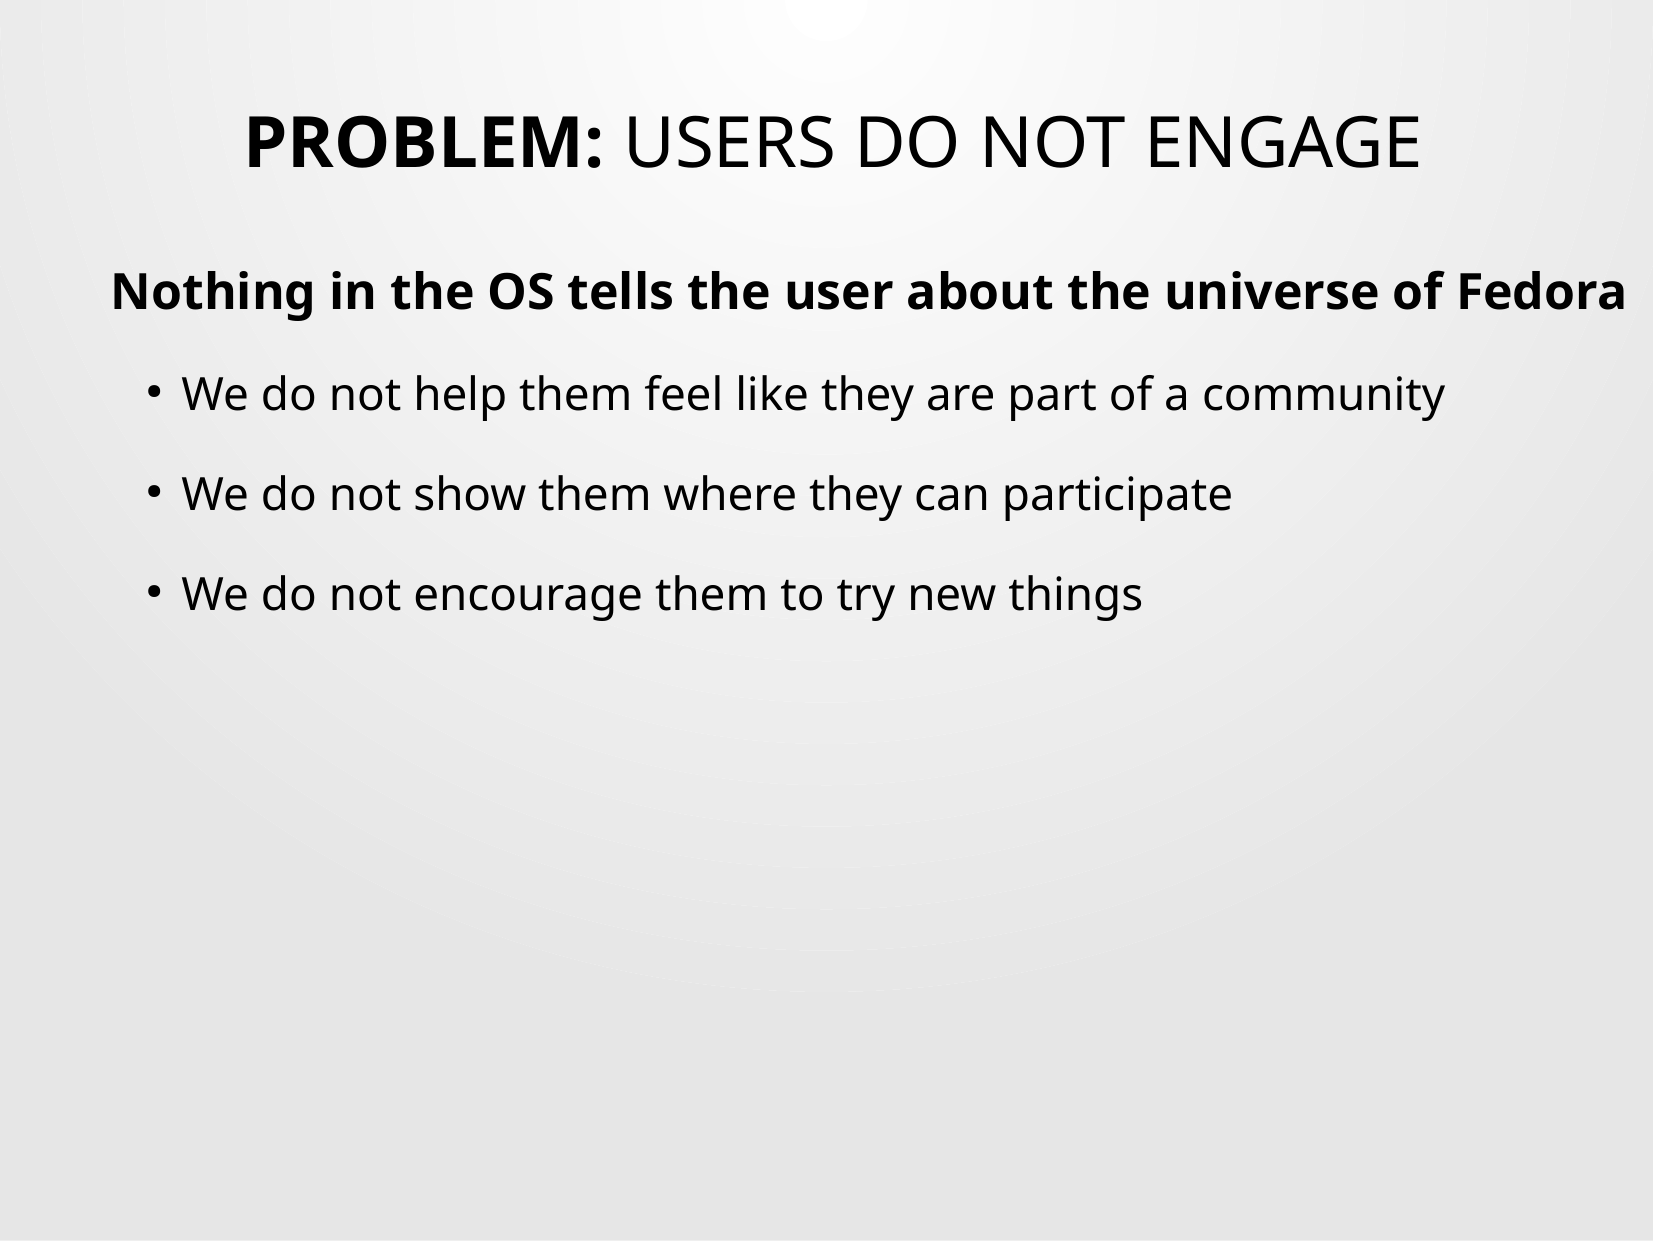

PROBLEM: USERS DO NOT ENGAGE
Nothing in the OS tells the user about the universe of Fedora
We do not help them feel like they are part of a community
We do not show them where they can participate
We do not encourage them to try new things